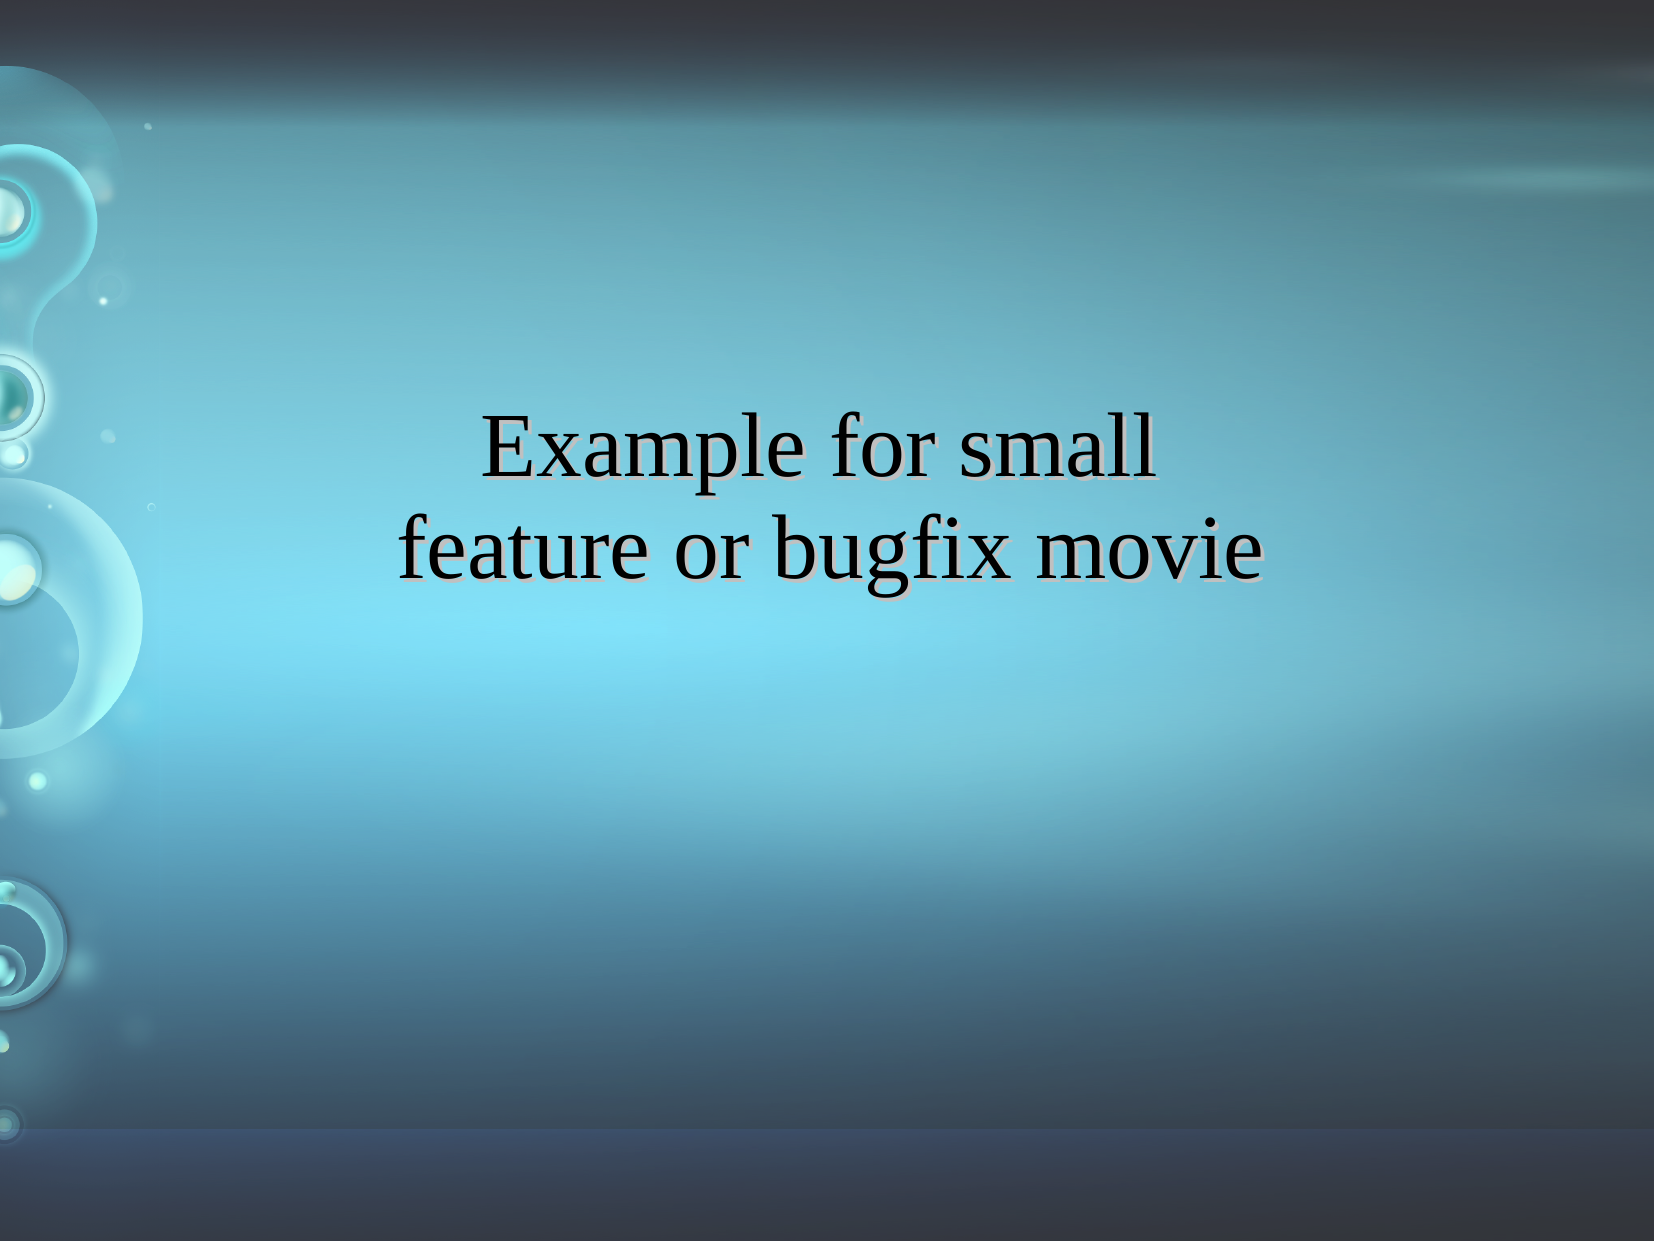

# Example for small feature or bugfix movie